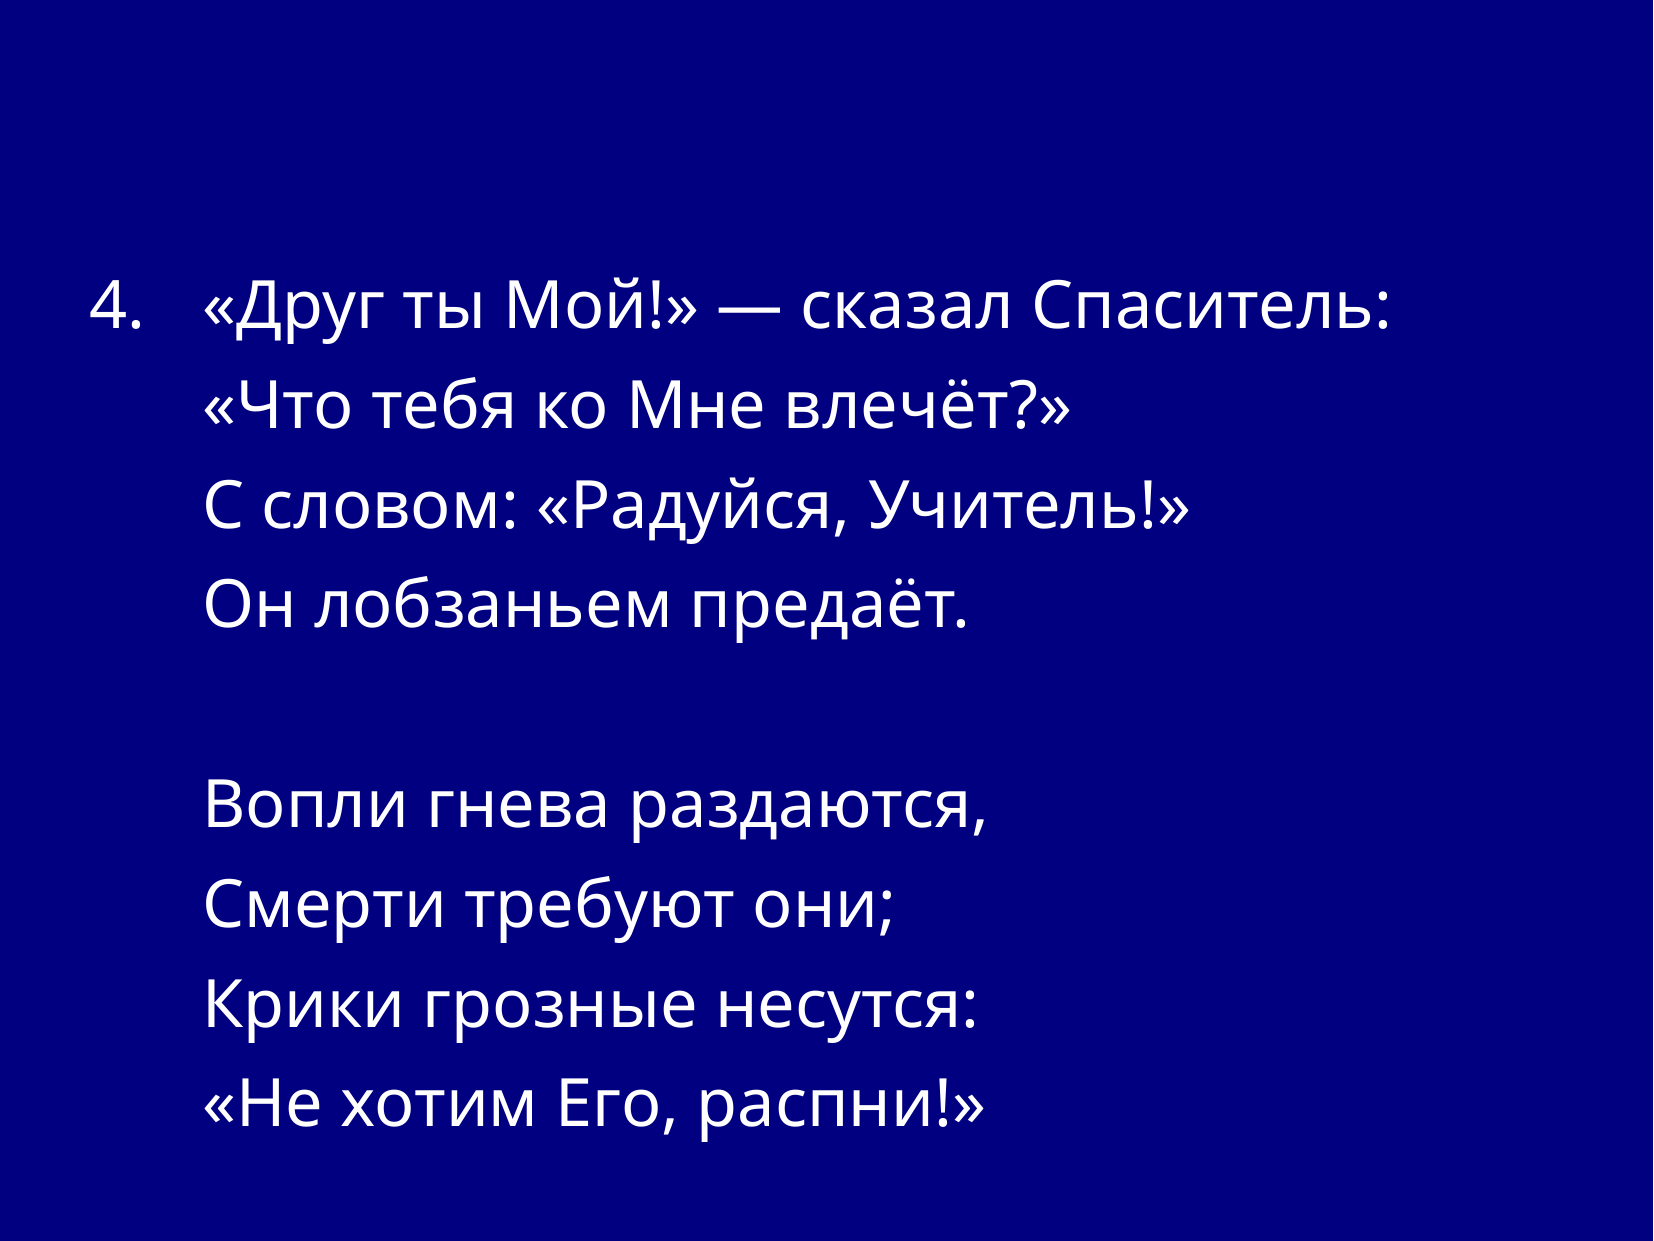

4.	«Друг ты Мой!» — сказал Спаситель:
	«Что тебя ко Мне влечёт?»
	С словом: «Радуйся, Учитель!»
	Он лобзаньем предаёт.
	Вопли гнева раздаются,
	Смерти требуют они;
	Крики грозные несутся:
	«Не хотим Его, распни!»